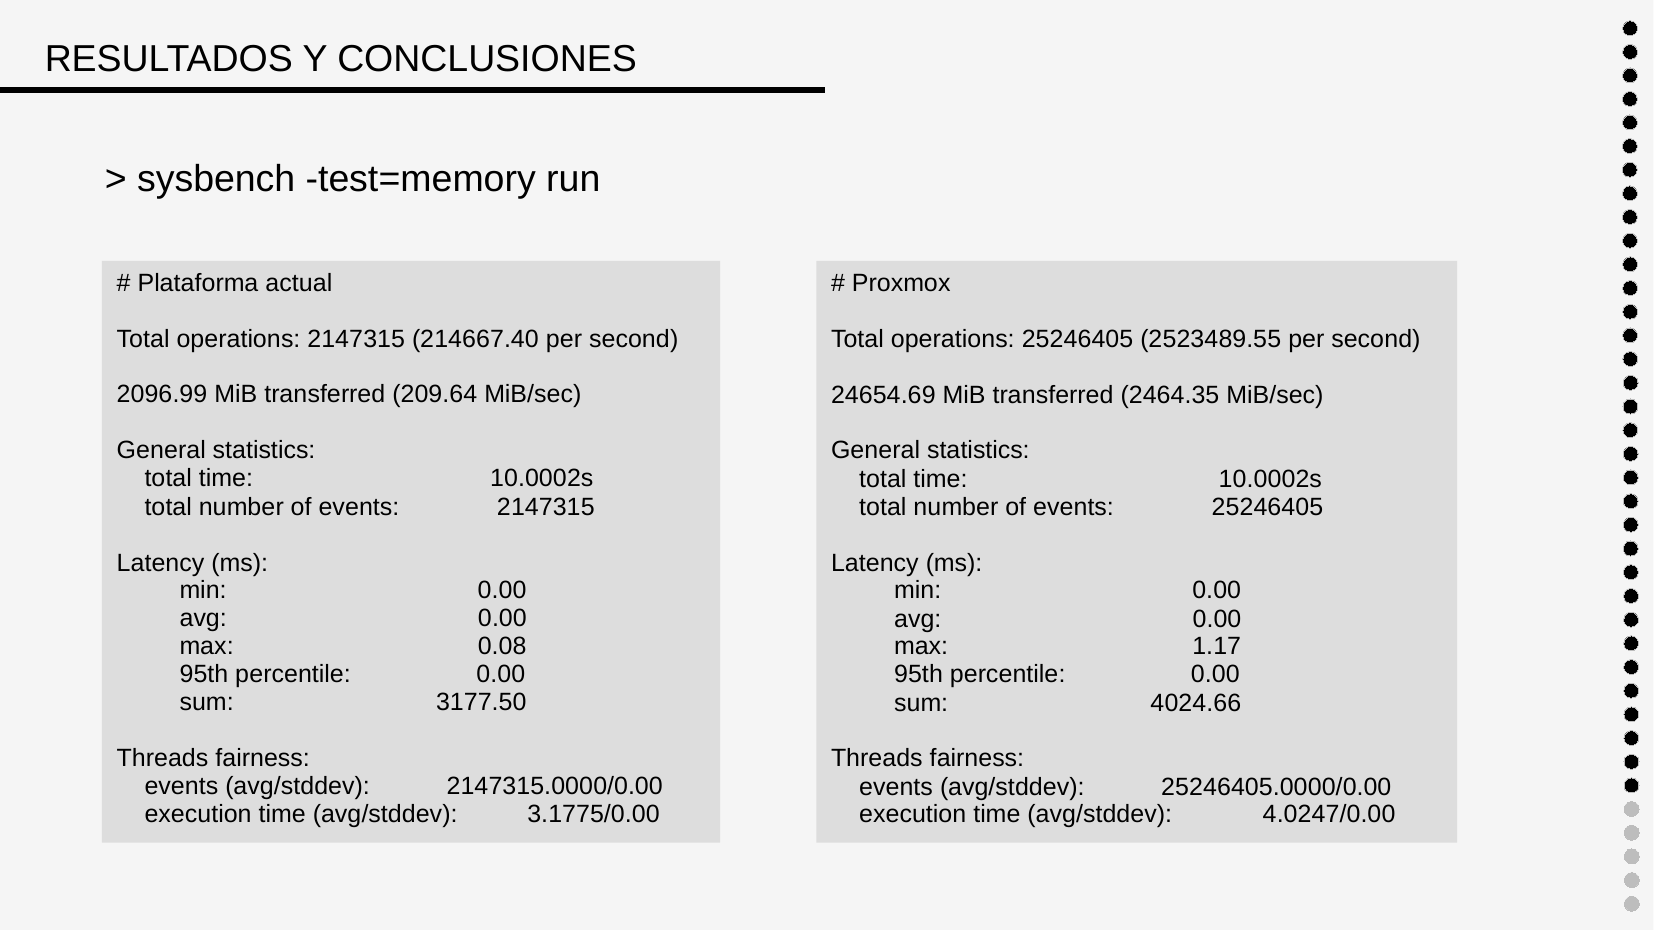

RESULTADOS Y CONCLUSIONES
> sysbench -test=memory run
# Plataforma actual
Total operations: 2147315 (214667.40 per second)
2096.99 MiB transferred (209.64 MiB/sec)
General statistics:
 total time: 10.0002s
 total number of events: 2147315
Latency (ms):
 min: 0.00
 avg: 0.00
 max: 0.08
 95th percentile: 0.00
 sum: 3177.50
Threads fairness:
 events (avg/stddev): 2147315.0000/0.00
 execution time (avg/stddev): 3.1775/0.00
# Proxmox
Total operations: 25246405 (2523489.55 per second)
24654.69 MiB transferred (2464.35 MiB/sec)
General statistics:
 total time: 10.0002s
 total number of events: 25246405
Latency (ms):
 min: 0.00
 avg: 0.00
 max: 1.17
 95th percentile: 0.00
 sum: 4024.66
Threads fairness:
 events (avg/stddev): 25246405.0000/0.00
 execution time (avg/stddev): 4.0247/0.00